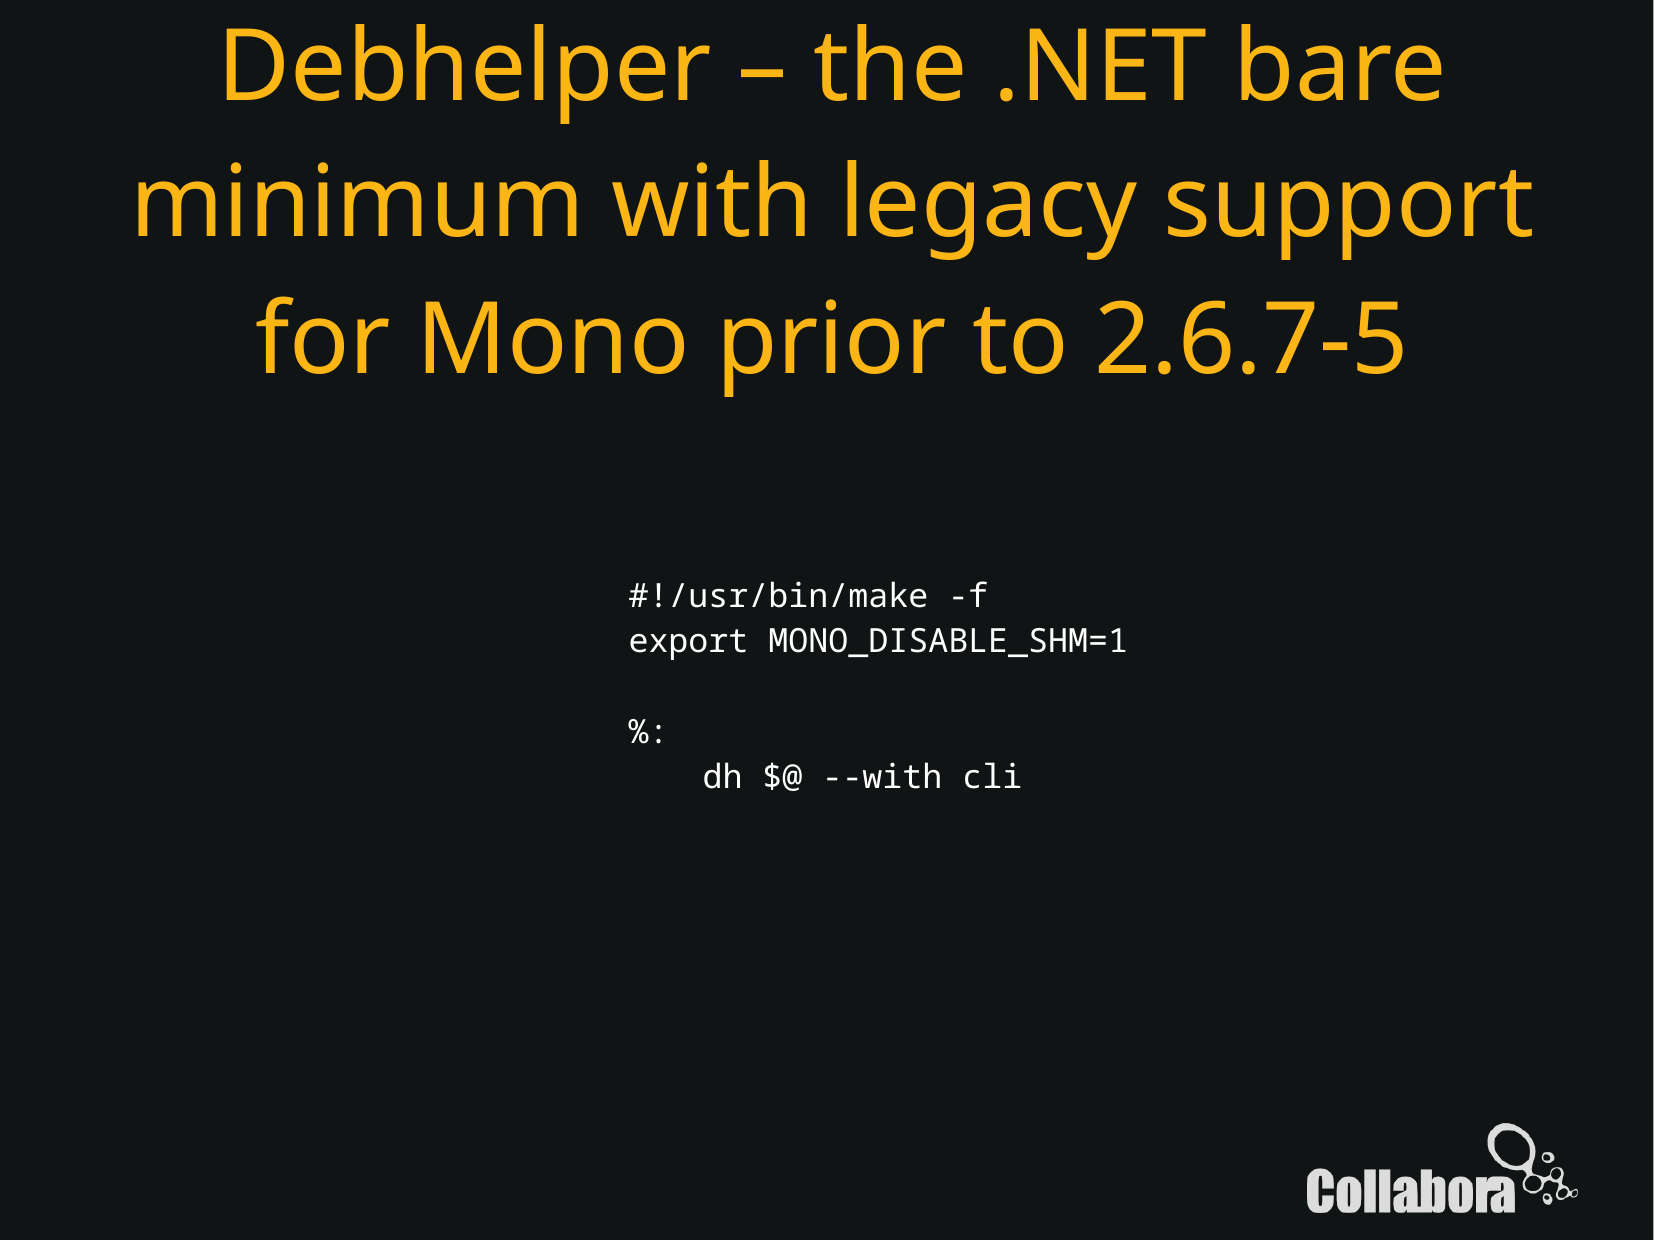

# Debhelper – the .NET bare minimum with legacy support for Mono prior to 2.6.7-5
#!/usr/bin/make -f
export MONO_DISABLE_SHM=1
%:
	dh $@ --with cli